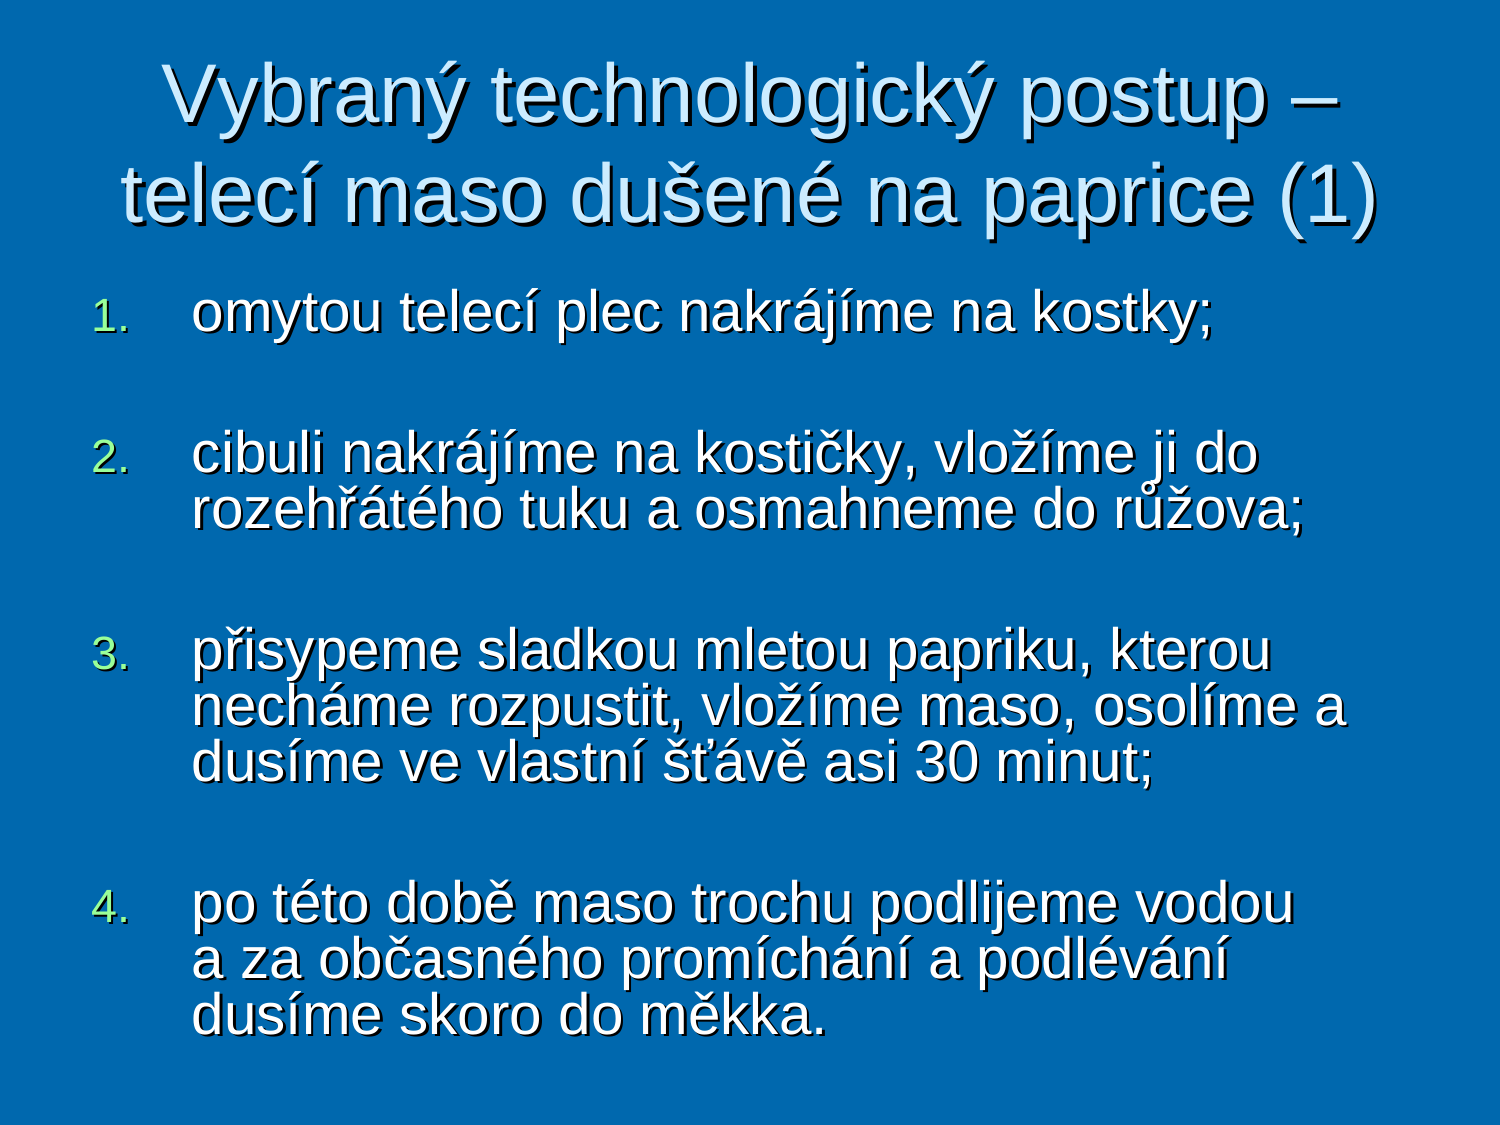

# Vybraný technologický postup – telecí maso dušené na paprice (1)
omytou telecí plec nakrájíme na kostky;
cibuli nakrájíme na kostičky, vložíme ji do rozehřátého tuku a osmahneme do růžova;
přisypeme sladkou mletou papriku, kterou necháme rozpustit, vložíme maso, osolíme a dusíme ve vlastní šťávě asi 30 minut;
po této době maso trochu podlijeme vodou
a za občasného promíchání a podlévání dusíme skoro do měkka.